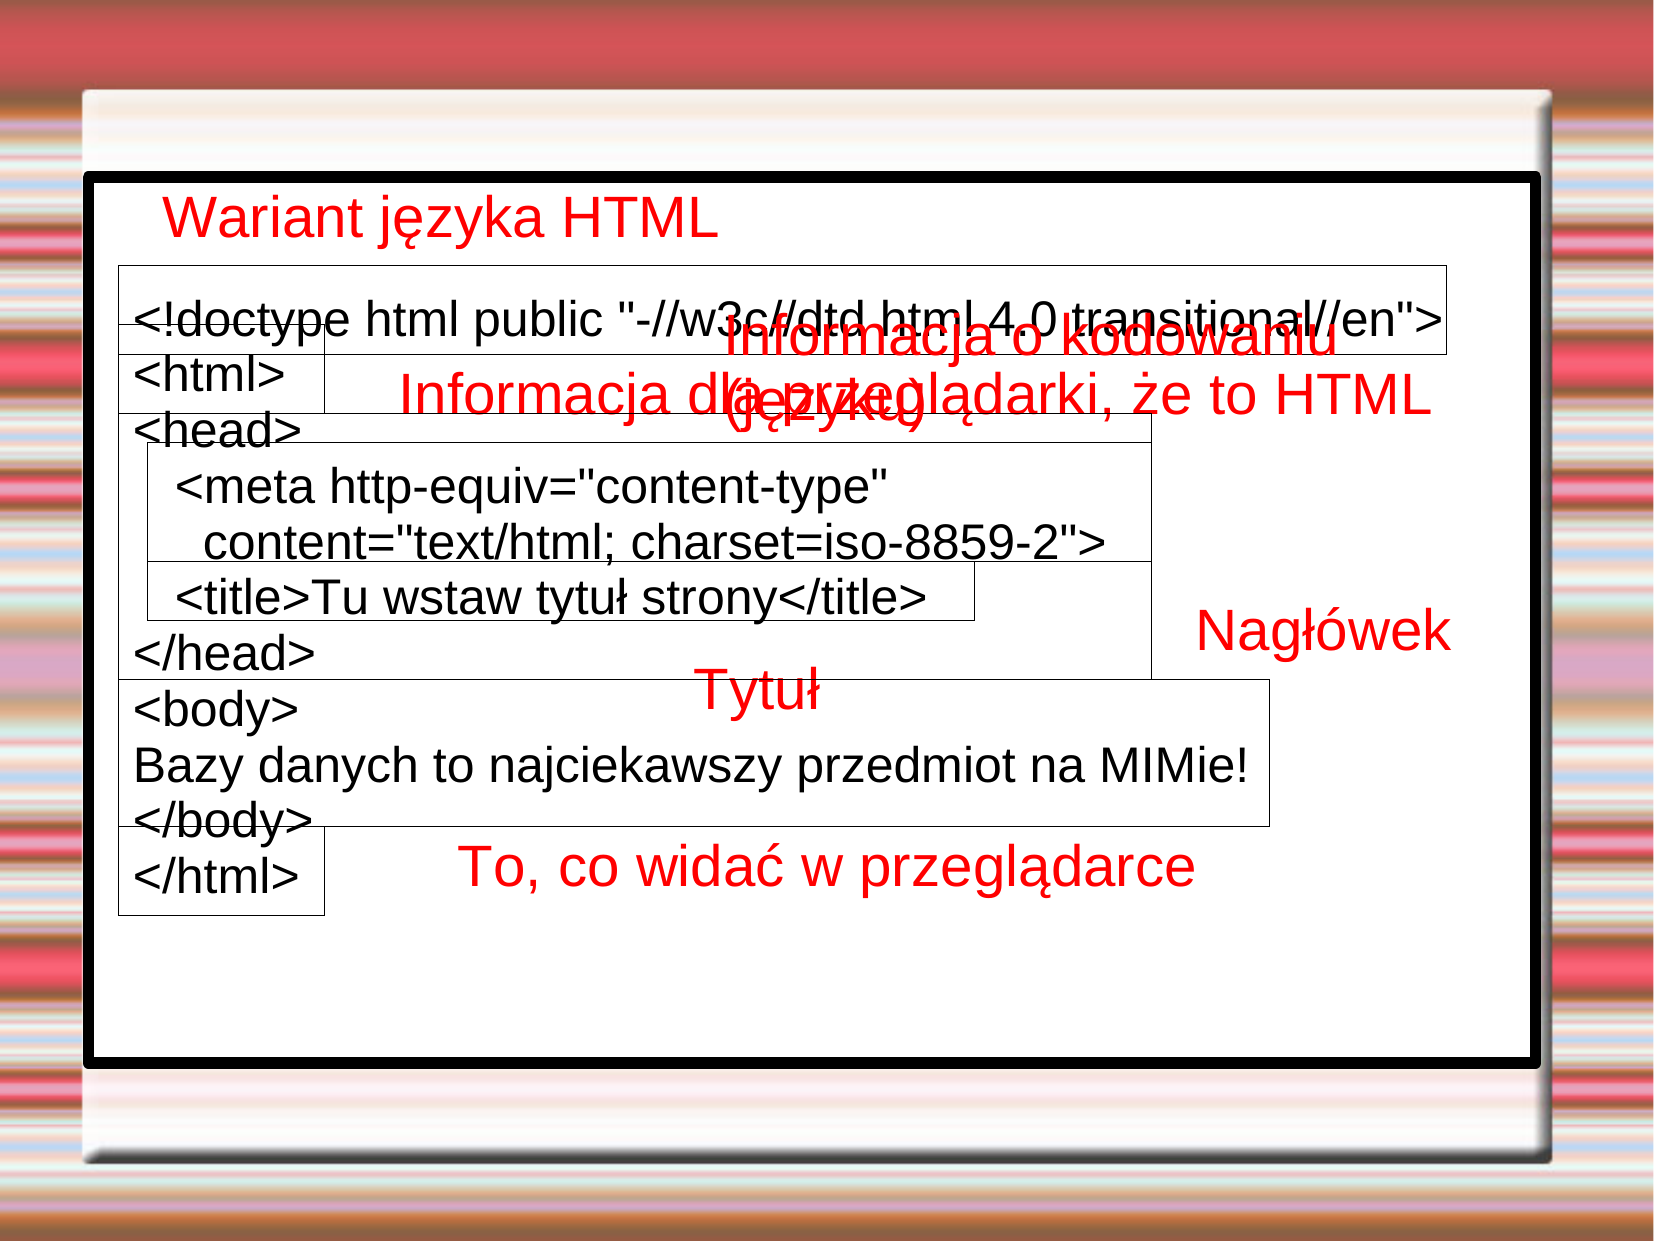

Wariant języka HTML
<!doctype html public "-//w3c//dtd html 4.0 transitional//en">
<html>
<head>
 <meta http-equiv="content-type"
 content="text/html; charset=iso-8859-2">
 <title>Tu wstaw tytuł strony</title>
</head>
<body>
Bazy danych to najciekawszy przedmiot na MIMie!
</body>
</html>
Informacja o kodowaniu (języku)
Informacja dla przeglądarki, że to HTML
Nagłówek
Tytuł
To, co widać w przeglądarce